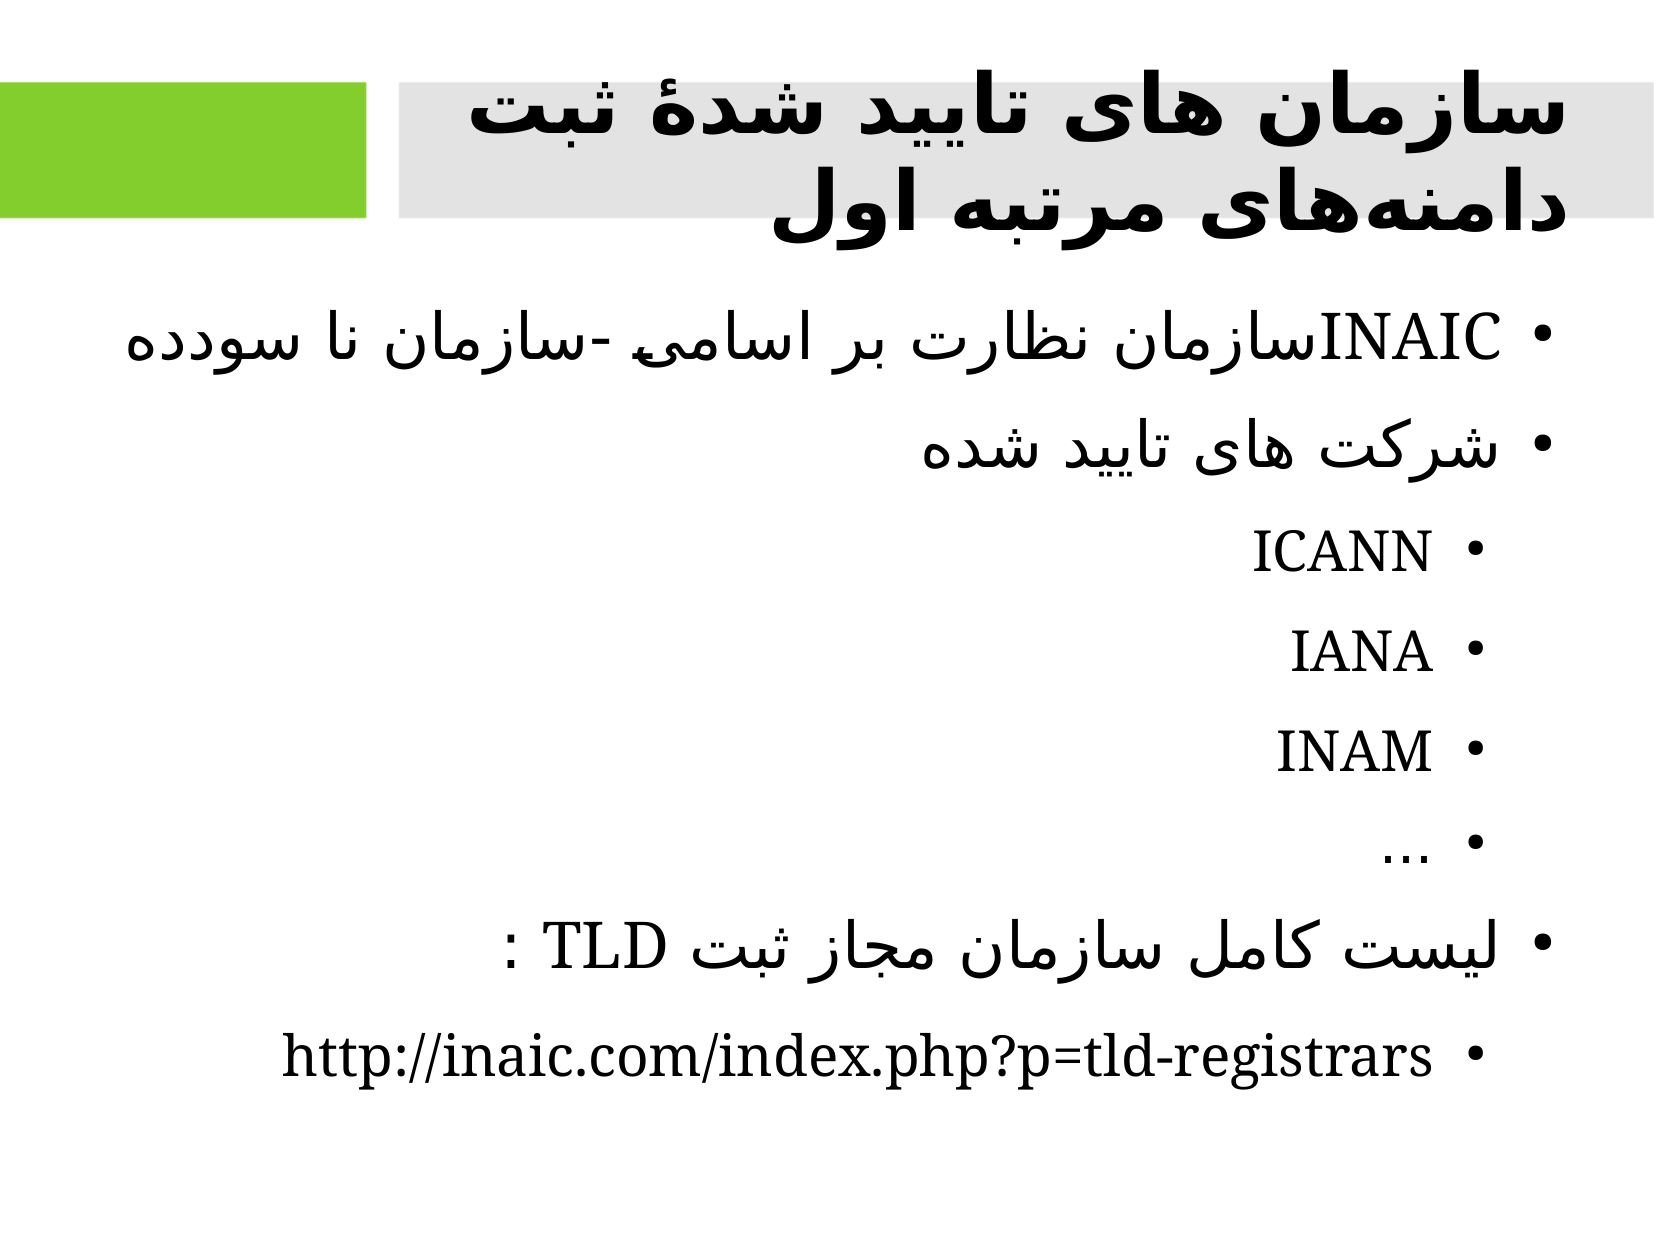

# سازمان های تایید شدهٔ ثبت دامنه‌های مرتبه اول
INAICسازمان نظارت بر اسامی -سازمان نا سودده
شرکت های تایید شده
ICANN
IANA
INAM
...
لیست کامل سازمان مجاز ثبت TLD :
http://inaic.com/index.php?p=tld-registrars